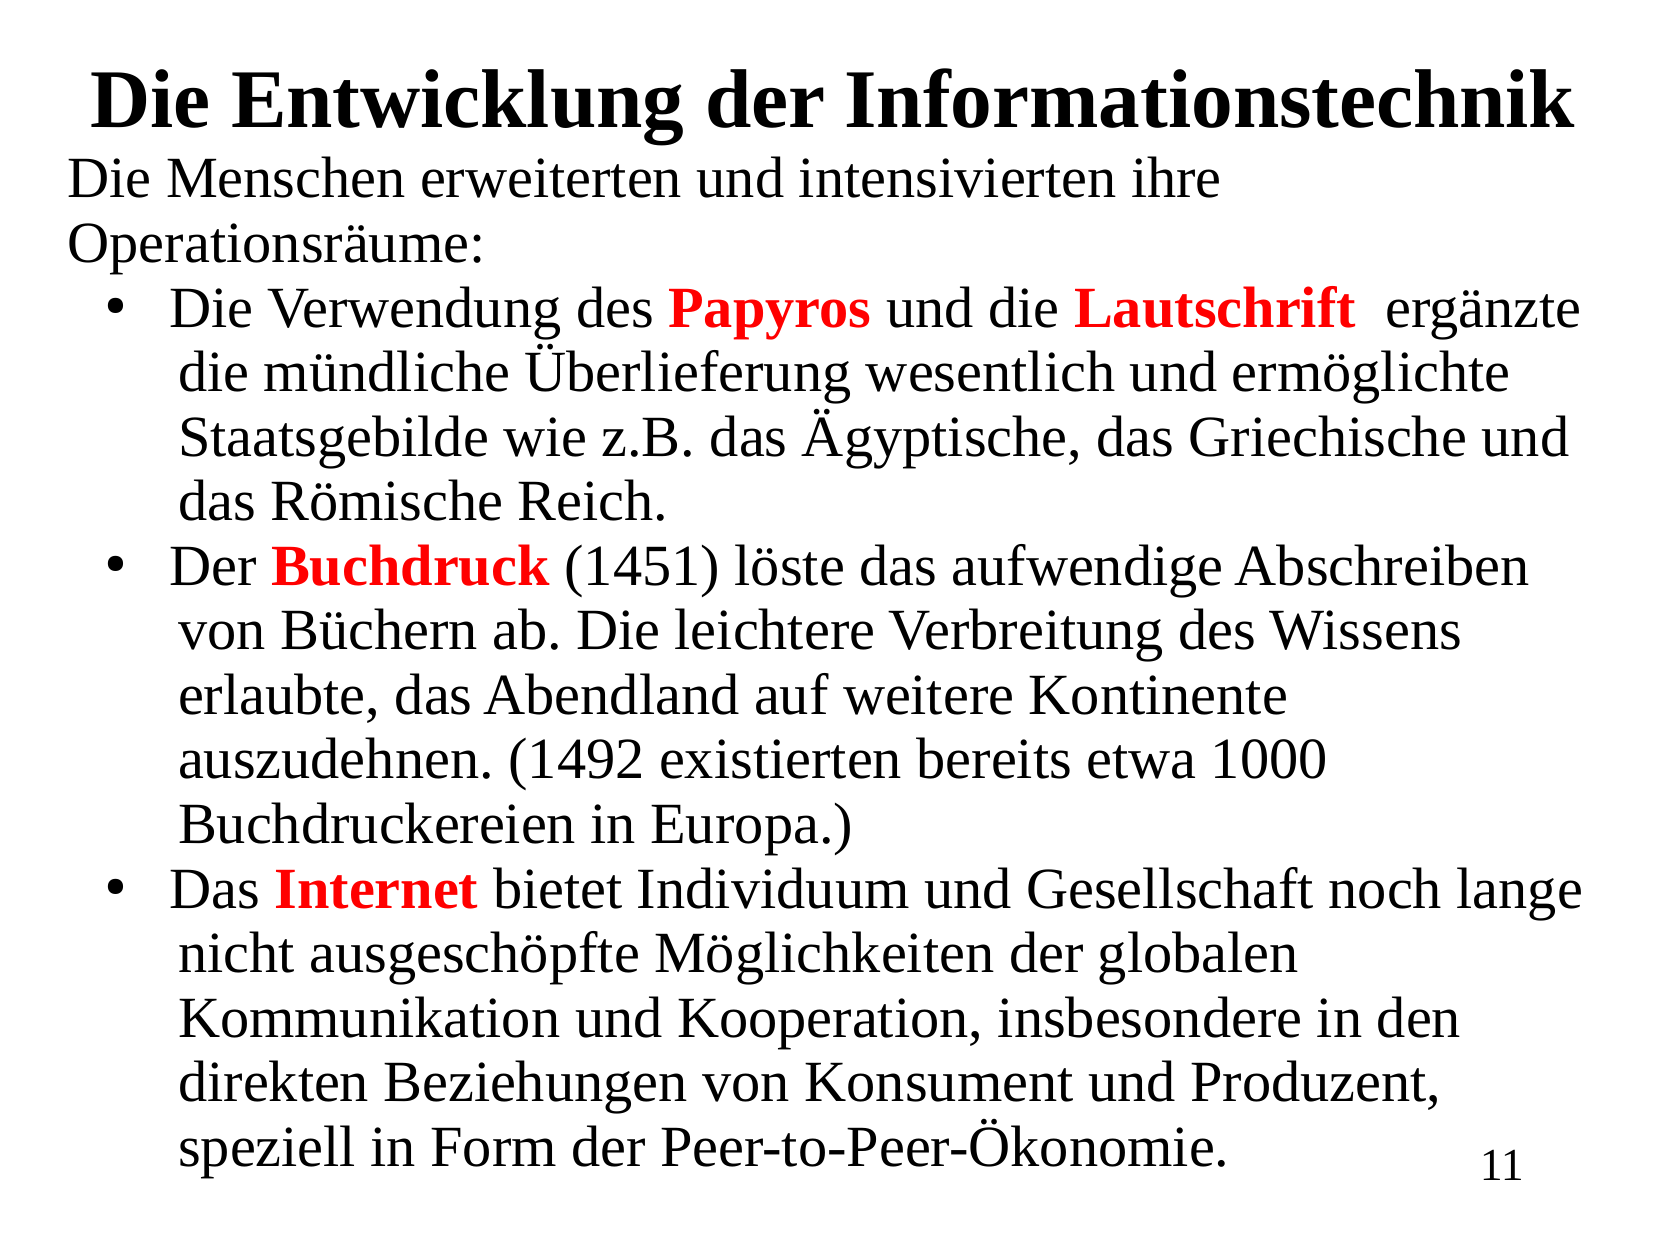

Die Entwicklung der Informationstechnik
Die Menschen erweiterten und intensivierten ihre Operationsräume:
 Die Verwendung des Papyros und die Lautschrift ergänzte die mündliche Überlieferung wesentlich und ermöglichte Staatsgebilde wie z.B. das Ägyptische, das Griechische und das Römische Reich.
 Der Buchdruck (1451) löste das aufwendige Abschreiben von Büchern ab. Die leichtere Verbreitung des Wissens erlaubte, das Abendland auf weitere Kontinente auszudehnen. (1492 existierten bereits etwa 1000 Buchdruckereien in Europa.)
 Das Internet bietet Individuum und Gesellschaft noch lange nicht ausgeschöpfte Möglichkeiten der globalen Kommunikation und Kooperation, insbesondere in den direkten Beziehungen von Konsument und Produzent, speziell in Form der Peer-to-Peer-Ökonomie.